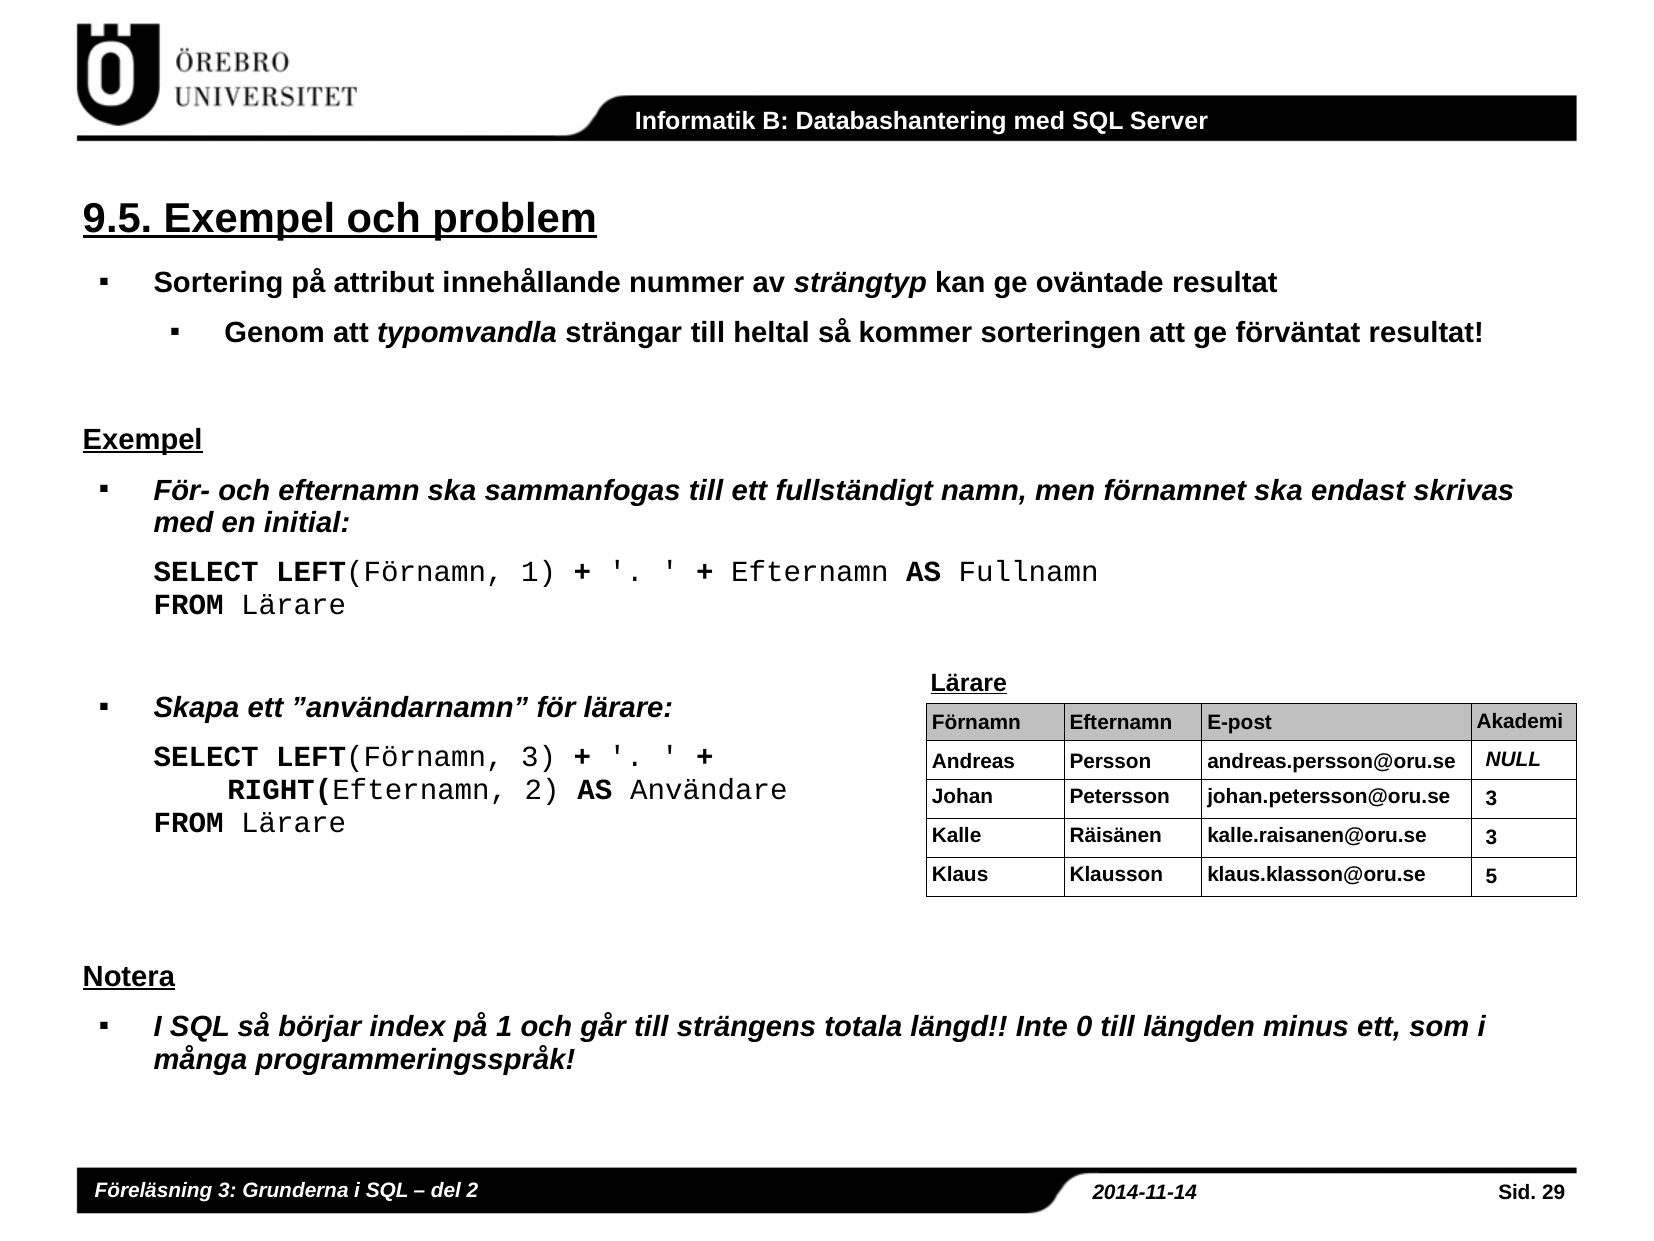

# 9.5. Exempel och problem
Sortering på attribut innehållande nummer av strängtyp kan ge oväntade resultat
Genom att typomvandla strängar till heltal så kommer sorteringen att ge förväntat resultat!
Exempel
För- och efternamn ska sammanfogas till ett fullständigt namn, men förnamnet ska endast skrivas med en initial:
SELECT LEFT(Förnamn, 1) + '. ' + Efternamn AS Fullnamn
FROM Lärare
Skapa ett ”användarnamn” för lärare:
SELECT LEFT(Förnamn, 3) + '. ' +
	RIGHT(Efternamn, 2) AS Användare
FROM Lärare
Notera
I SQL så börjar index på 1 och går till strängens totala längd!! Inte 0 till längden minus ett, som i många programmeringsspråk!
Lärare
| Förnamn | Efternamn | E-post | Akademi |
| --- | --- | --- | --- |
| Andreas | Persson | andreas.persson@oru.se | NULL |
| Johan | Petersson | johan.petersson@oru.se | 3 |
| Kalle | Räisänen | kalle.raisanen@oru.se | 3 |
| Klaus | Klausson | klaus.klasson@oru.se | 5 |
Föreläsning 3: Grunderna i SQL – del 2
2014-11-14
29